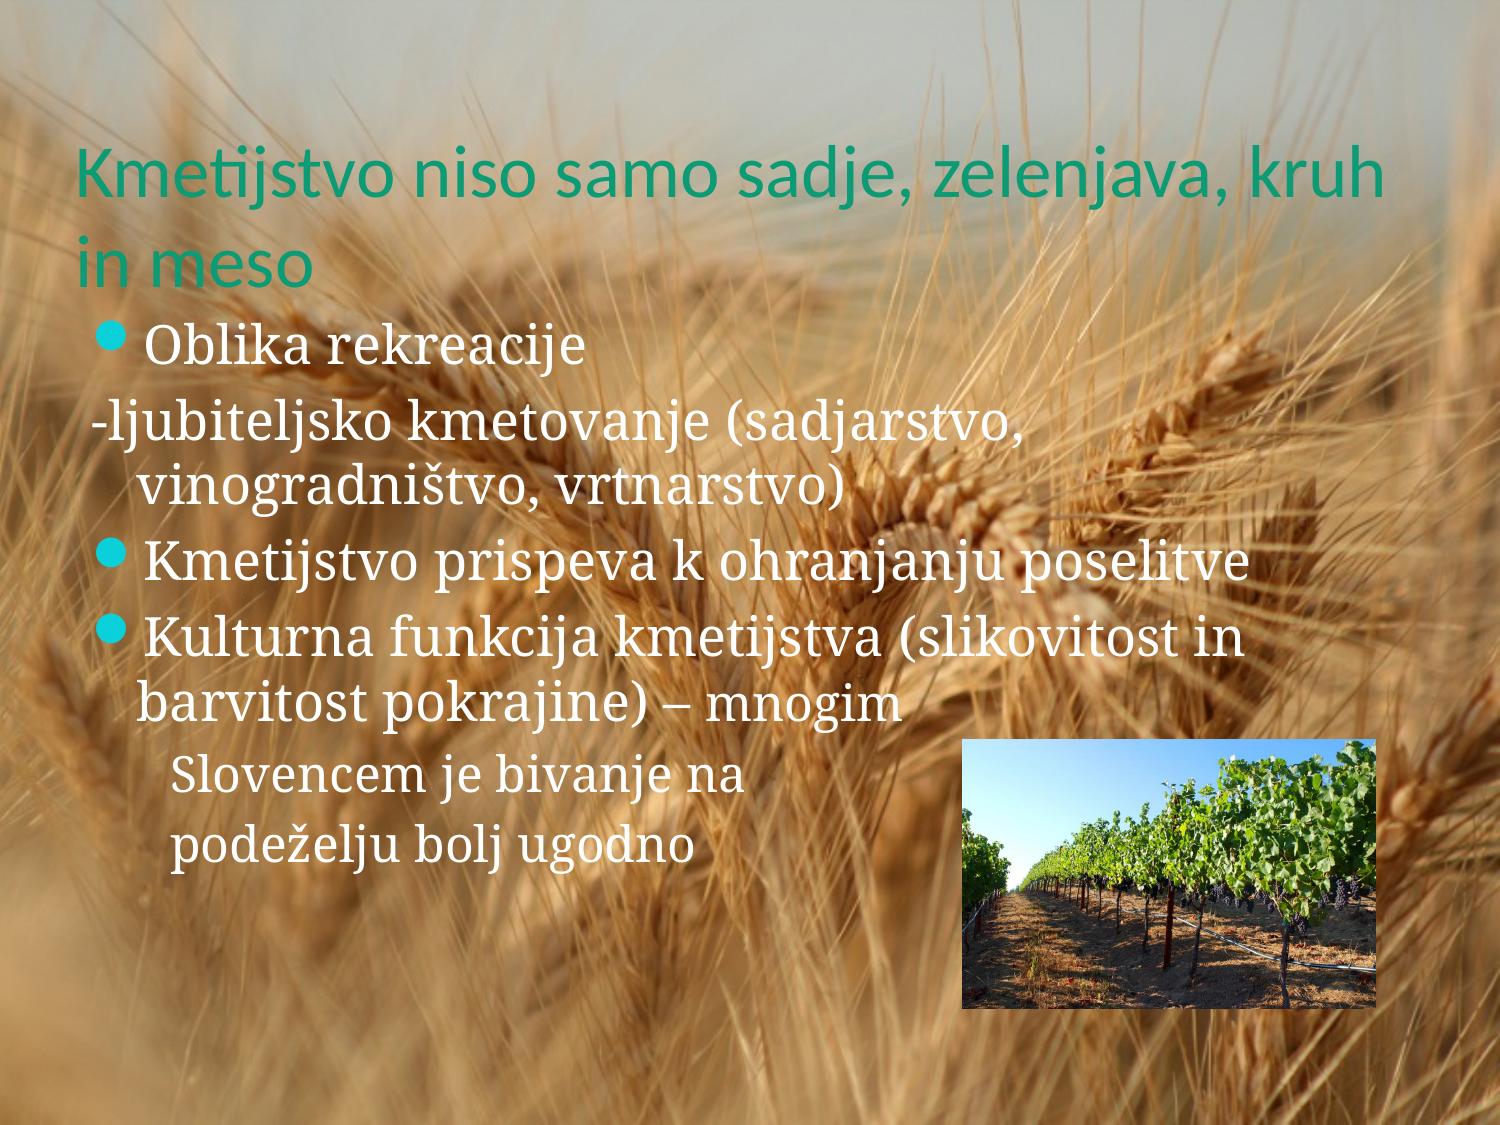

# Kmetijstvo niso samo sadje, zelenjava, kruh in meso
Oblika rekreacije
-ljubiteljsko kmetovanje (sadjarstvo, vinogradništvo, vrtnarstvo)
Kmetijstvo prispeva k ohranjanju poselitve
Kulturna funkcija kmetijstva (slikovitost in barvitost pokrajine) – mnogim
 Slovencem je bivanje na
 podeželju bolj ugodno